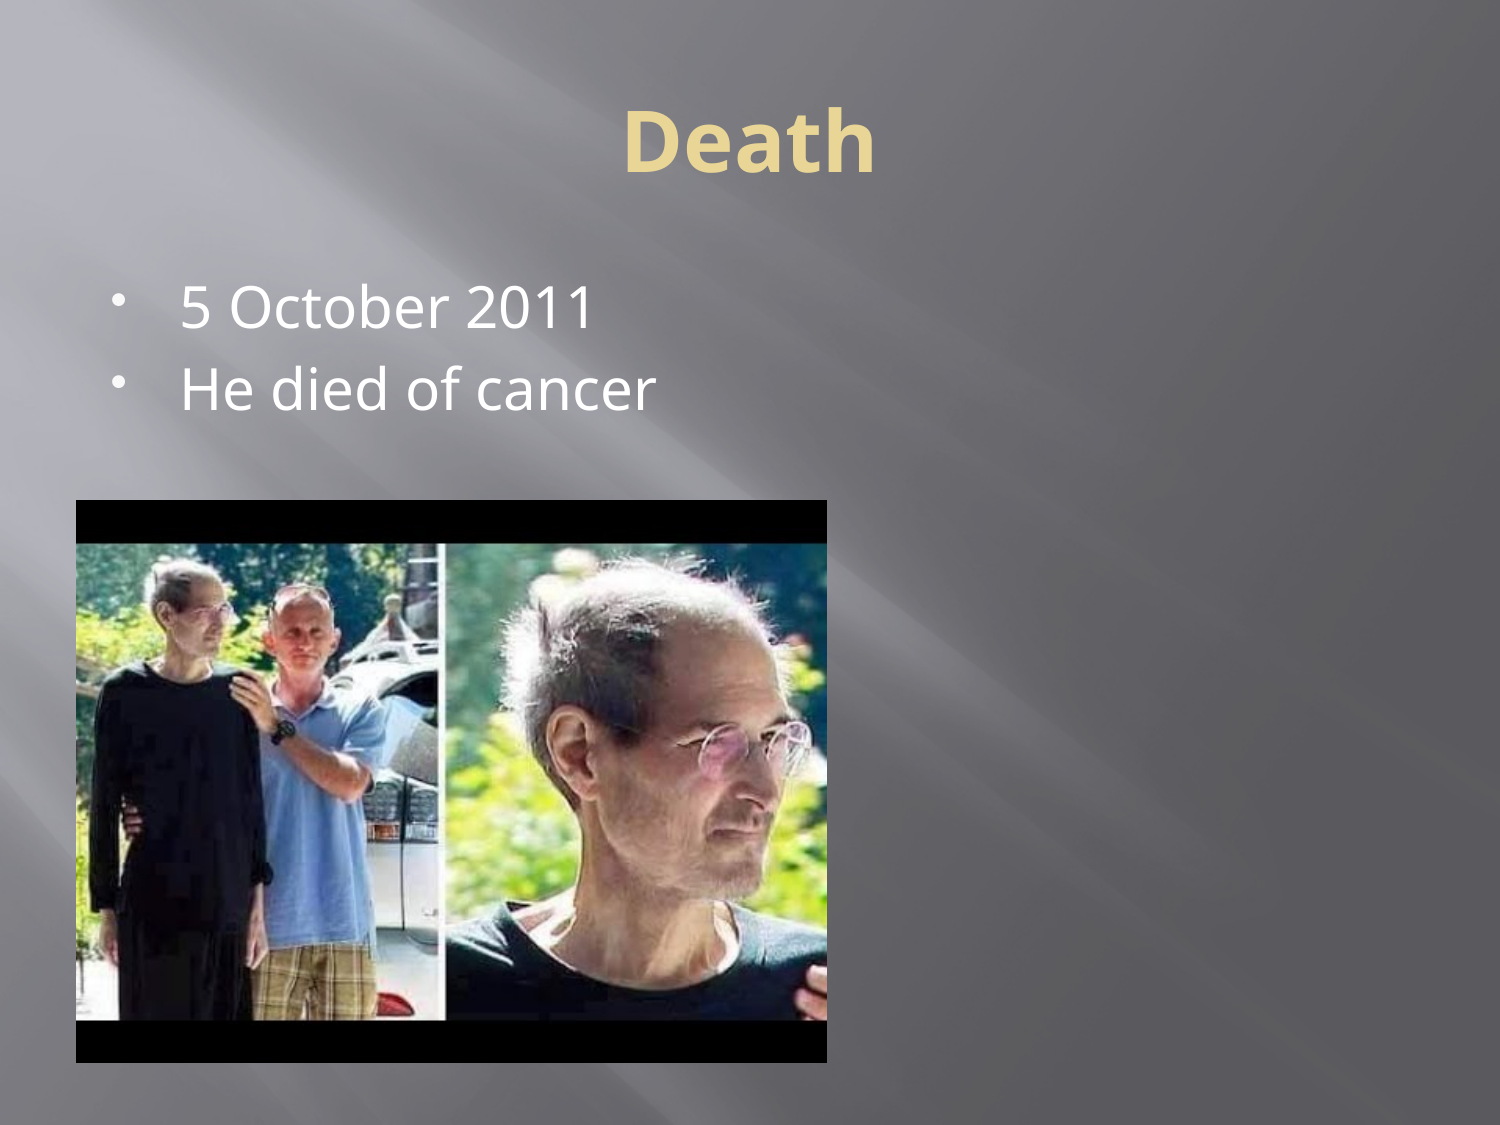

# Death
5 October 2011
He died of cancer